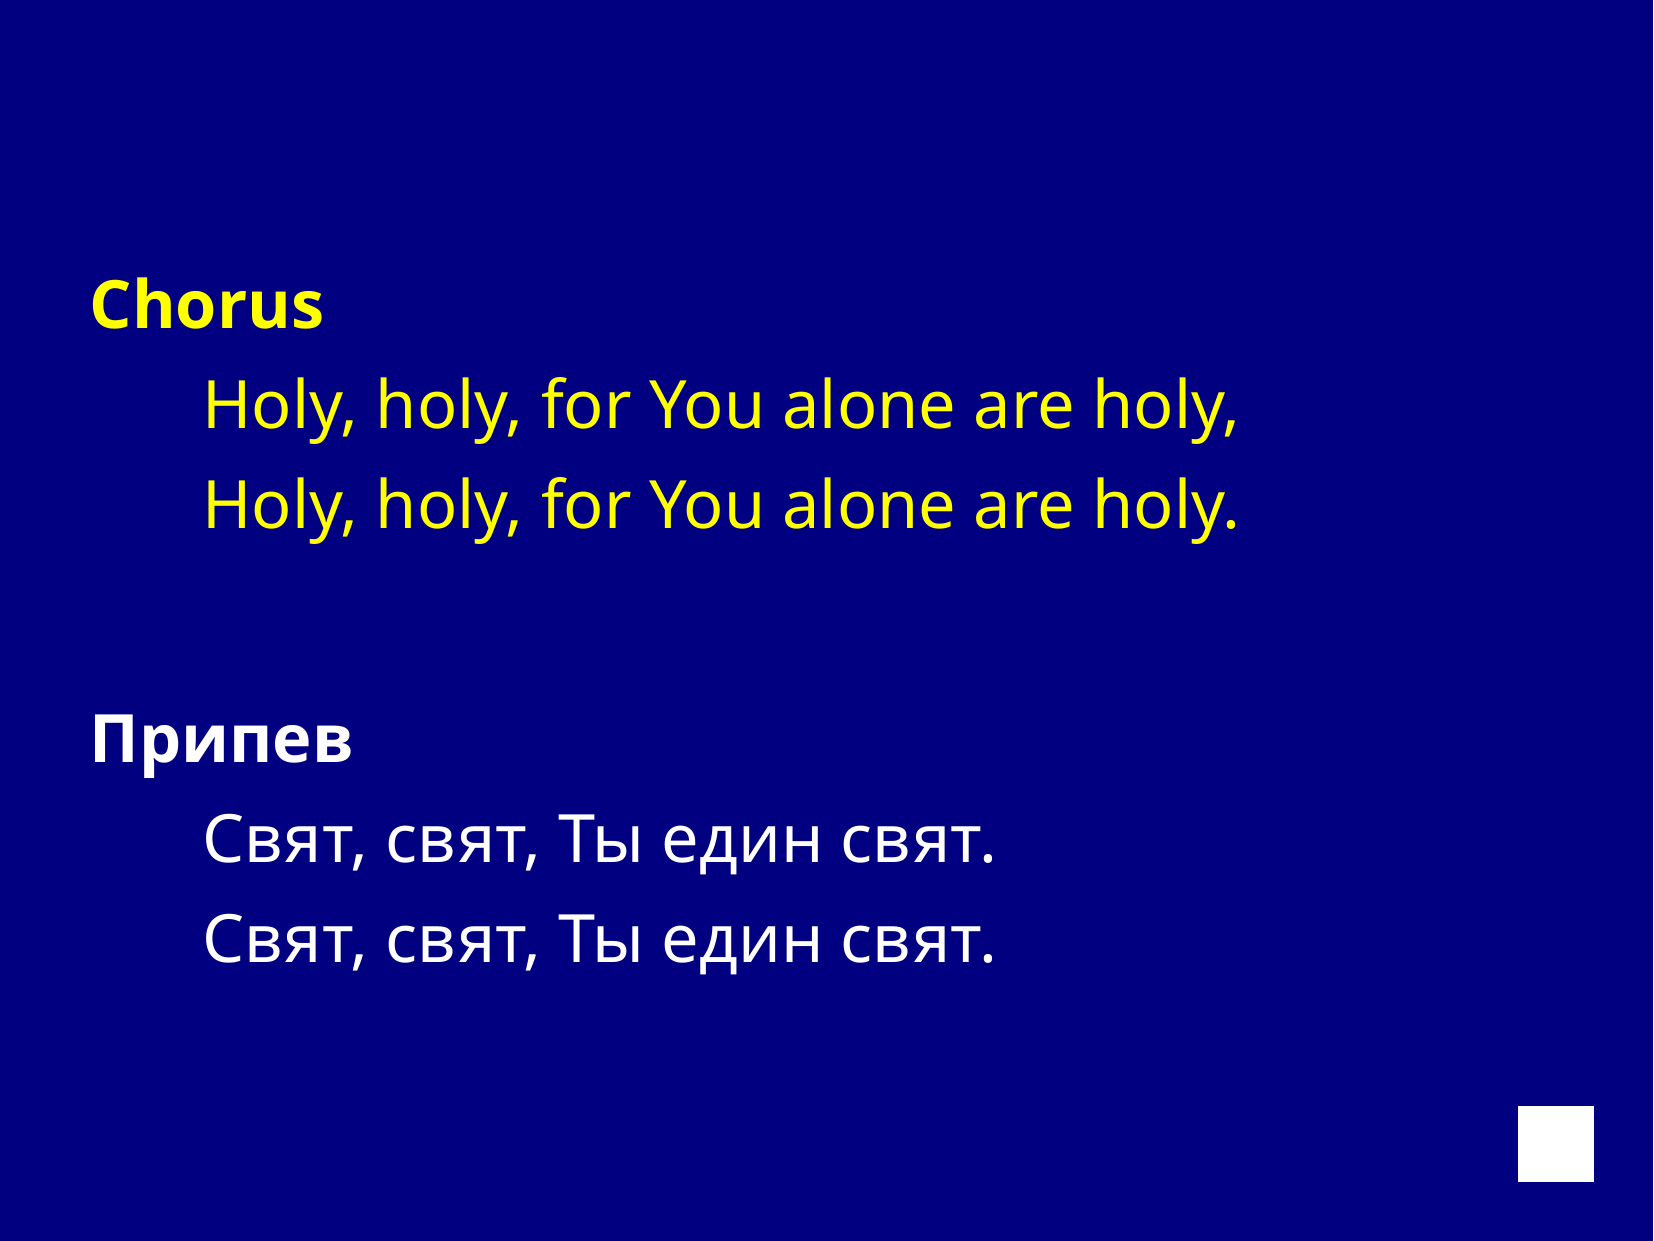

Chorus
	Holy, holy, for You alone are holy,
	Holy, holy, for You alone are holy.
Припев
	Свят, свят, Ты един свят.
	Свят, свят, Ты един свят.